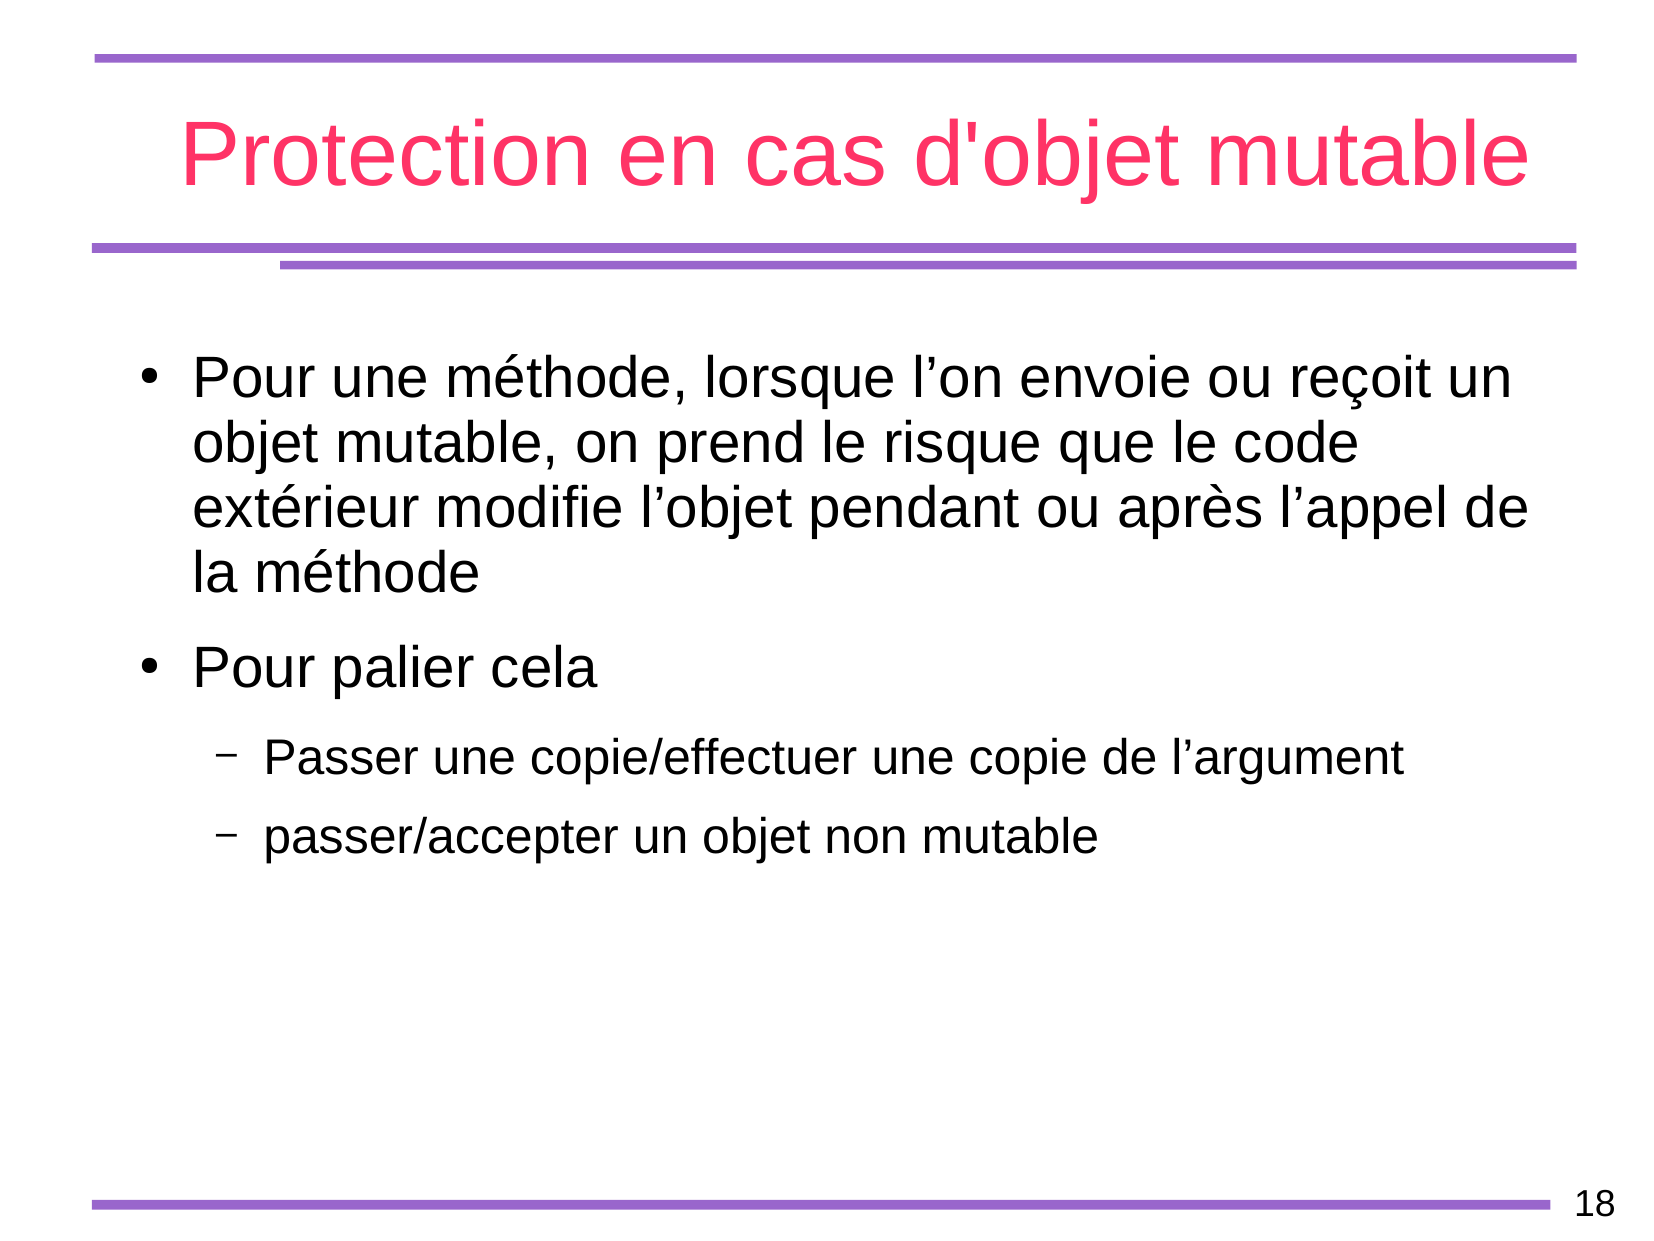

# Protection en cas d'objet mutable
Pour une méthode, lorsque l’on envoie ou reçoit un objet mutable, on prend le risque que le code extérieur modifie l’objet pendant ou après l’appel de la méthode
Pour palier cela
Passer une copie/effectuer une copie de l’argument
passer/accepter un objet non mutable